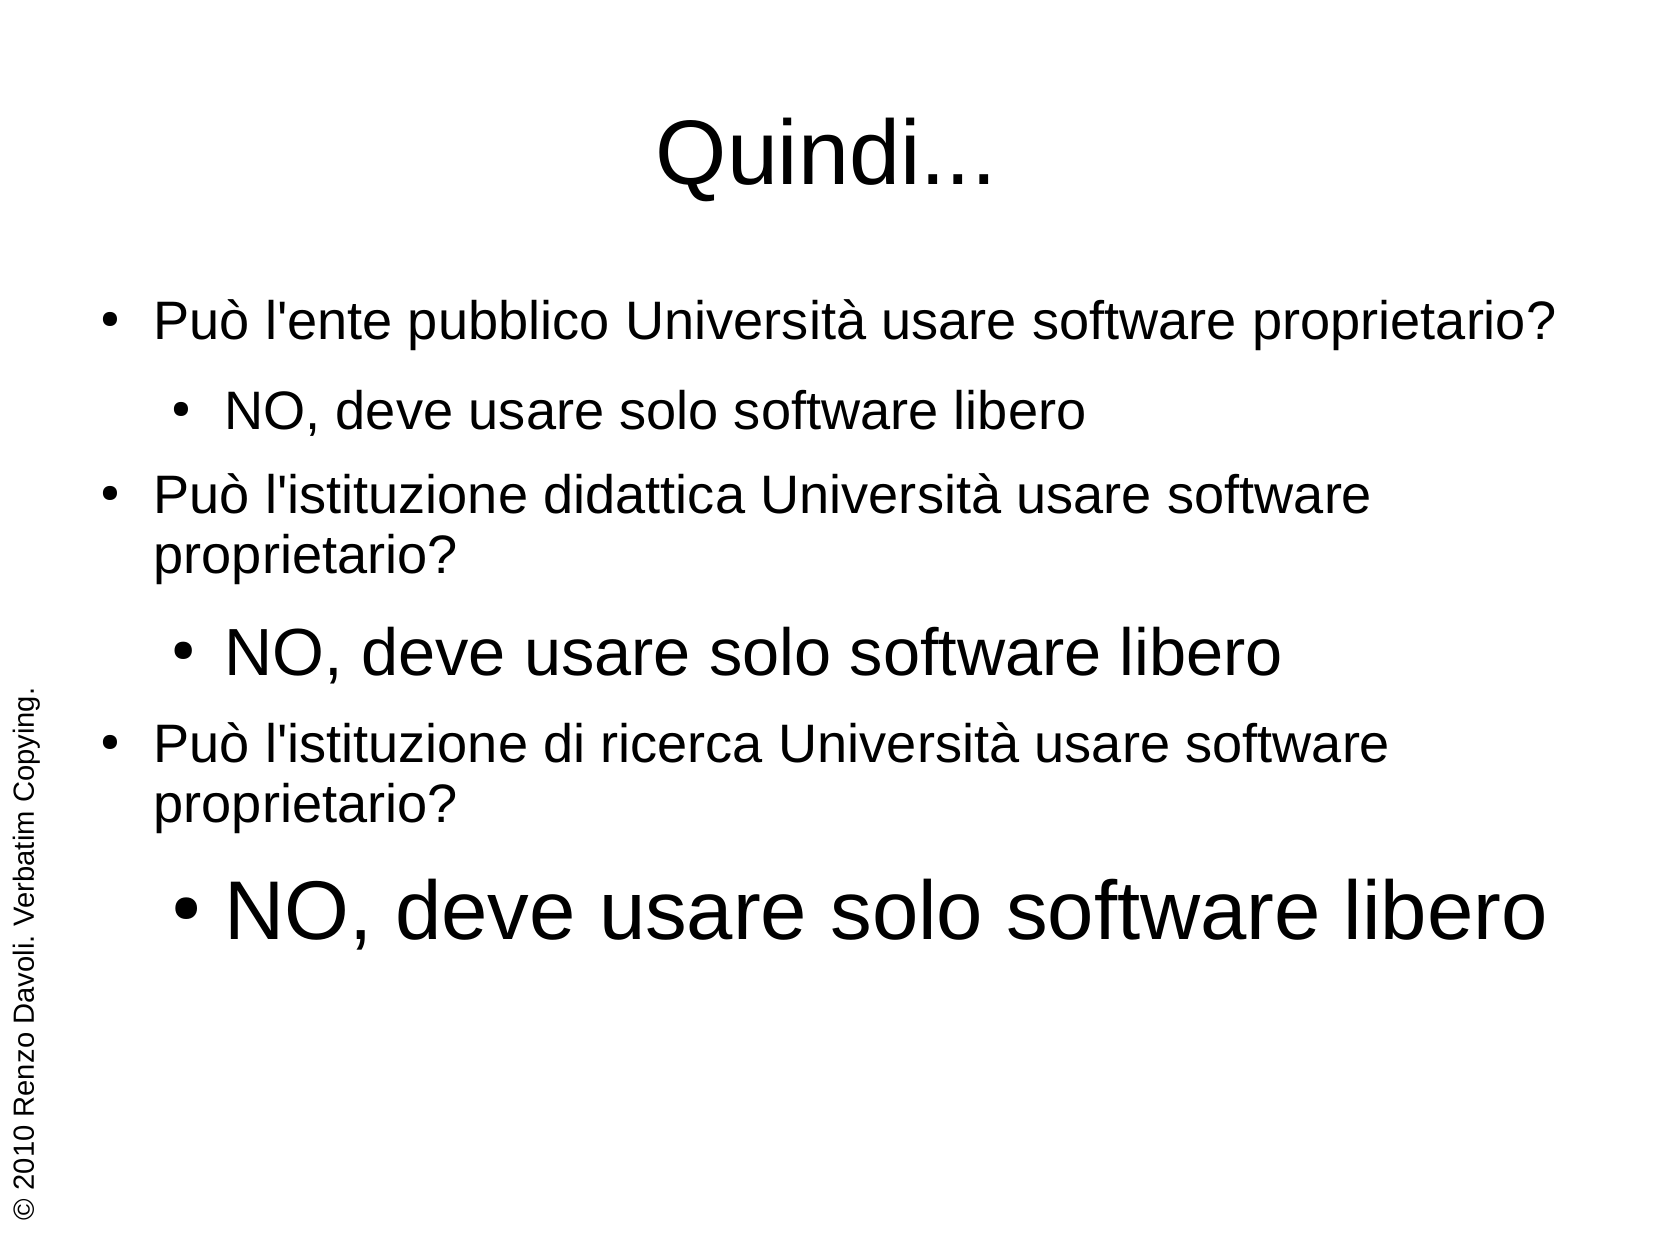

# Quindi...
Può l'ente pubblico Università usare software proprietario?
NO, deve usare solo software libero
Può l'istituzione didattica Università usare software proprietario?
NO, deve usare solo software libero
Può l'istituzione di ricerca Università usare software proprietario?
NO, deve usare solo software libero